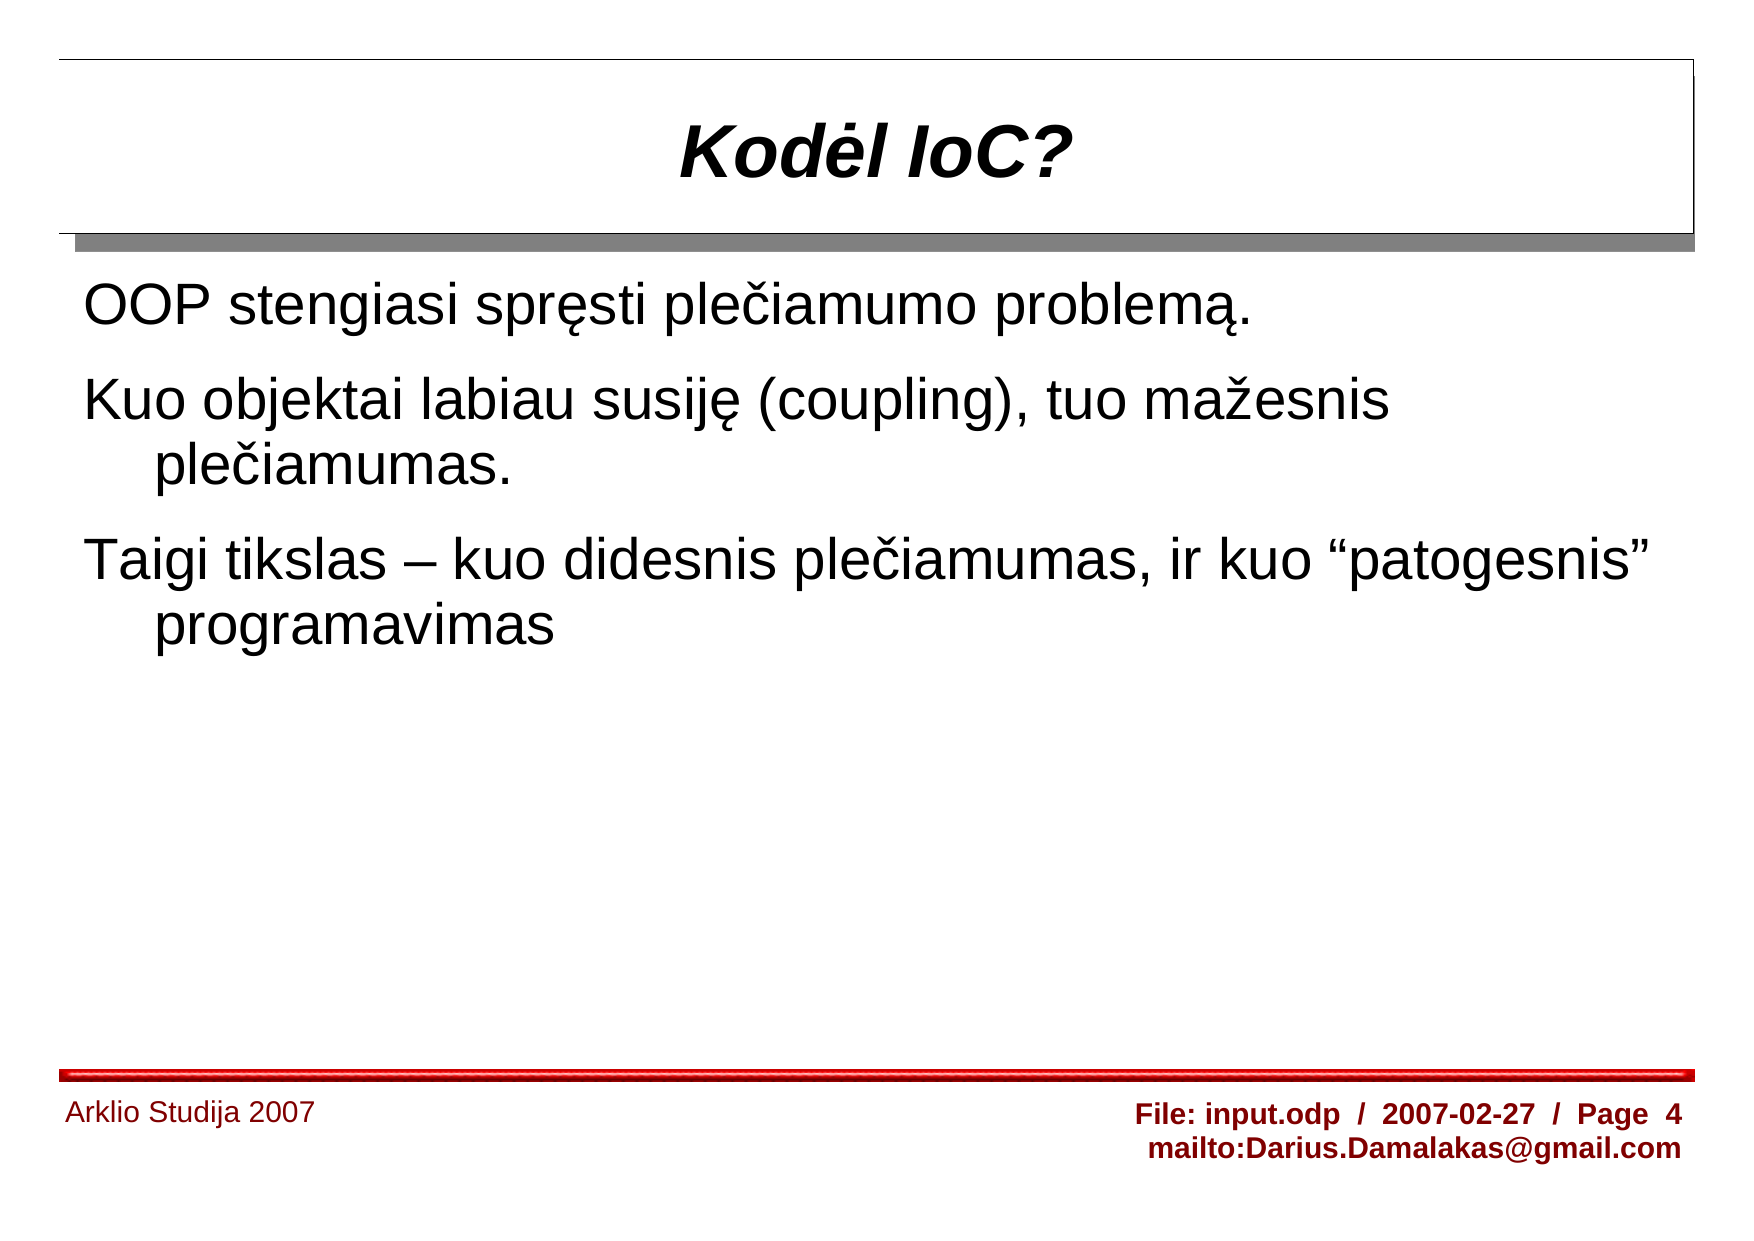

# Kodėl IoC?
OOP stengiasi spręsti plečiamumo problemą.
Kuo objektai labiau susiję (coupling), tuo mažesnis plečiamumas.
Taigi tikslas – kuo didesnis plečiamumas, ir kuo “patogesnis” programavimas